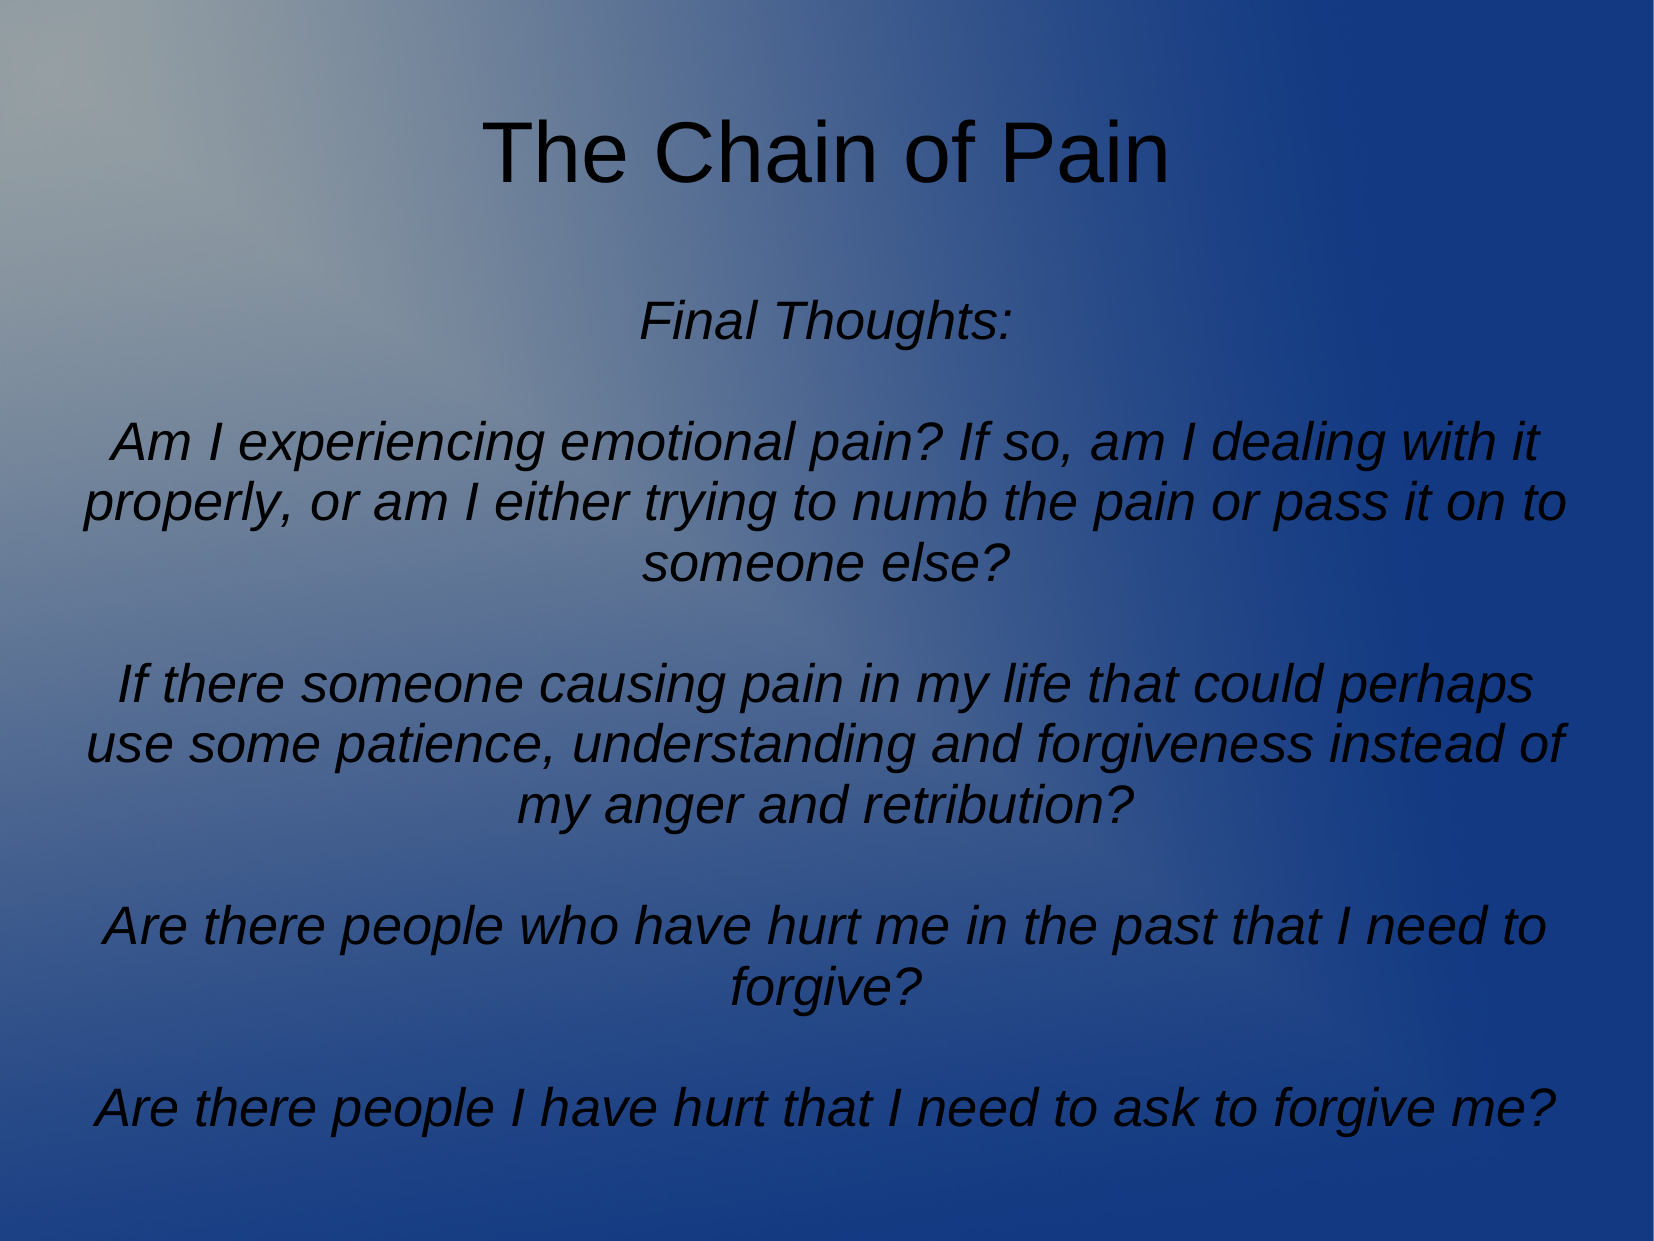

# The Chain of Pain
Final Thoughts:
Am I experiencing emotional pain? If so, am I dealing with it properly, or am I either trying to numb the pain or pass it on to someone else?
If there someone causing pain in my life that could perhaps use some patience, understanding and forgiveness instead of my anger and retribution?
Are there people who have hurt me in the past that I need to forgive?
Are there people I have hurt that I need to ask to forgive me?